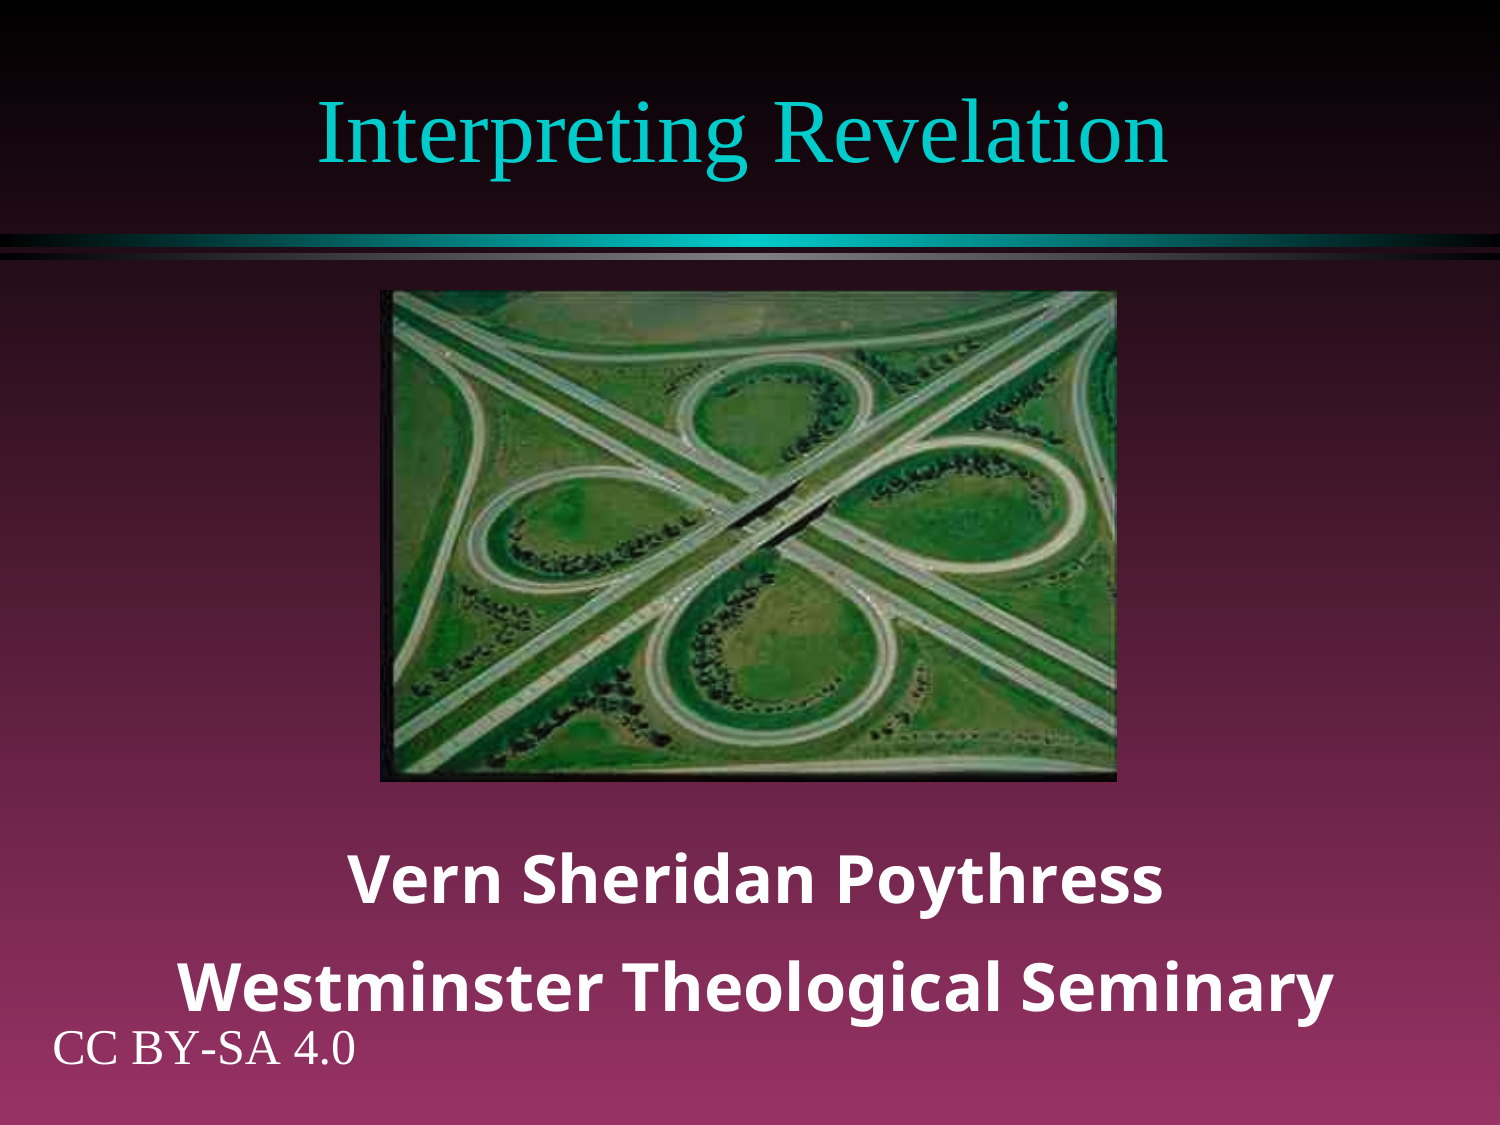

# Interpreting Revelation
Vern Sheridan Poythress
Westminster Theological Seminary
CC BY-SA 4.0